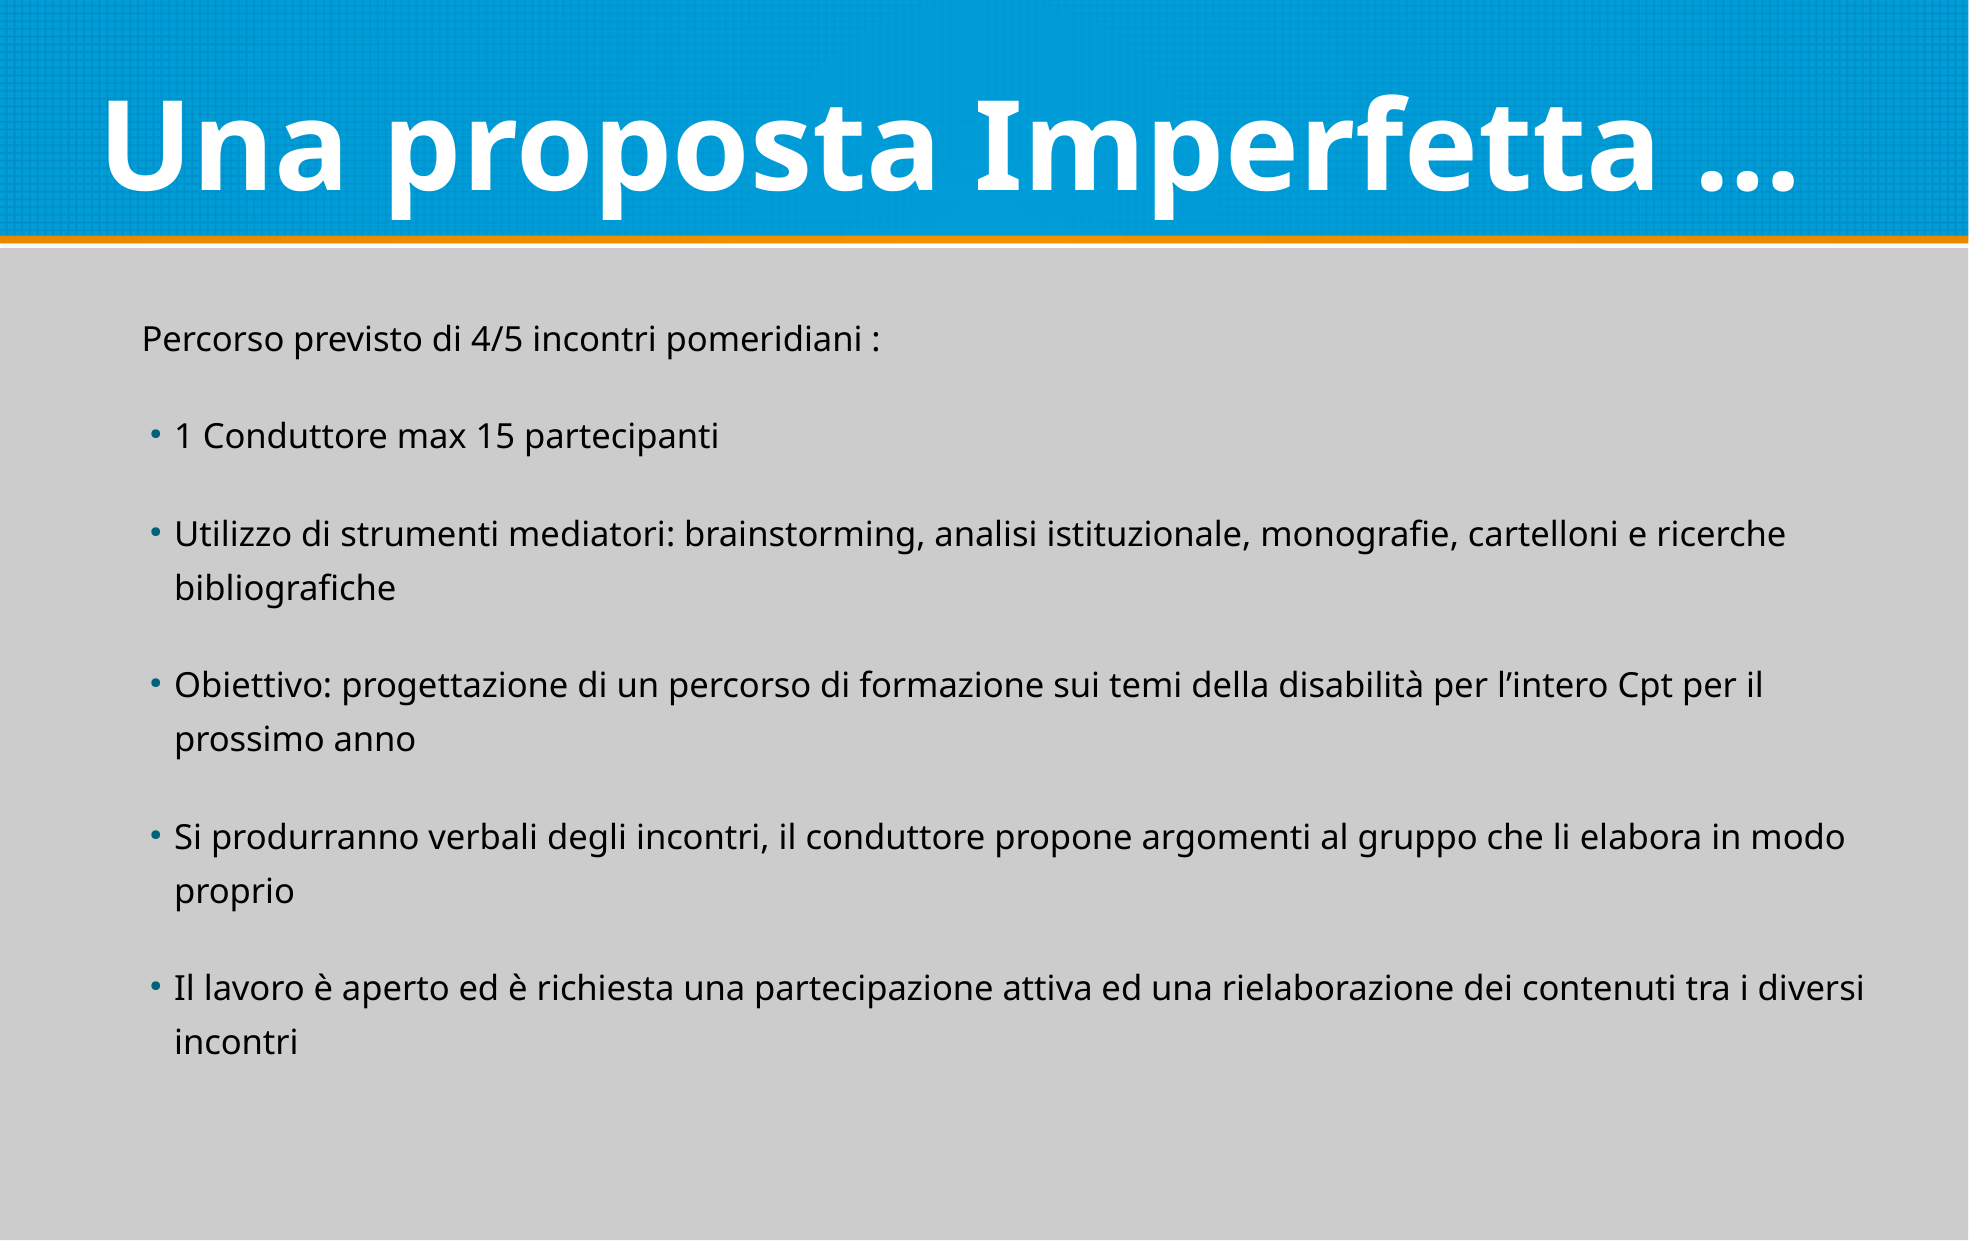

# Una proposta Imperfetta …
Percorso previsto di 4/5 incontri pomeridiani :
1 Conduttore max 15 partecipanti
Utilizzo di strumenti mediatori: brainstorming, analisi istituzionale, monografie, cartelloni e ricerche bibliografiche
Obiettivo: progettazione di un percorso di formazione sui temi della disabilità per l’intero Cpt per il prossimo anno
Si produrranno verbali degli incontri, il conduttore propone argomenti al gruppo che li elabora in modo proprio
Il lavoro è aperto ed è richiesta una partecipazione attiva ed una rielaborazione dei contenuti tra i diversi incontri